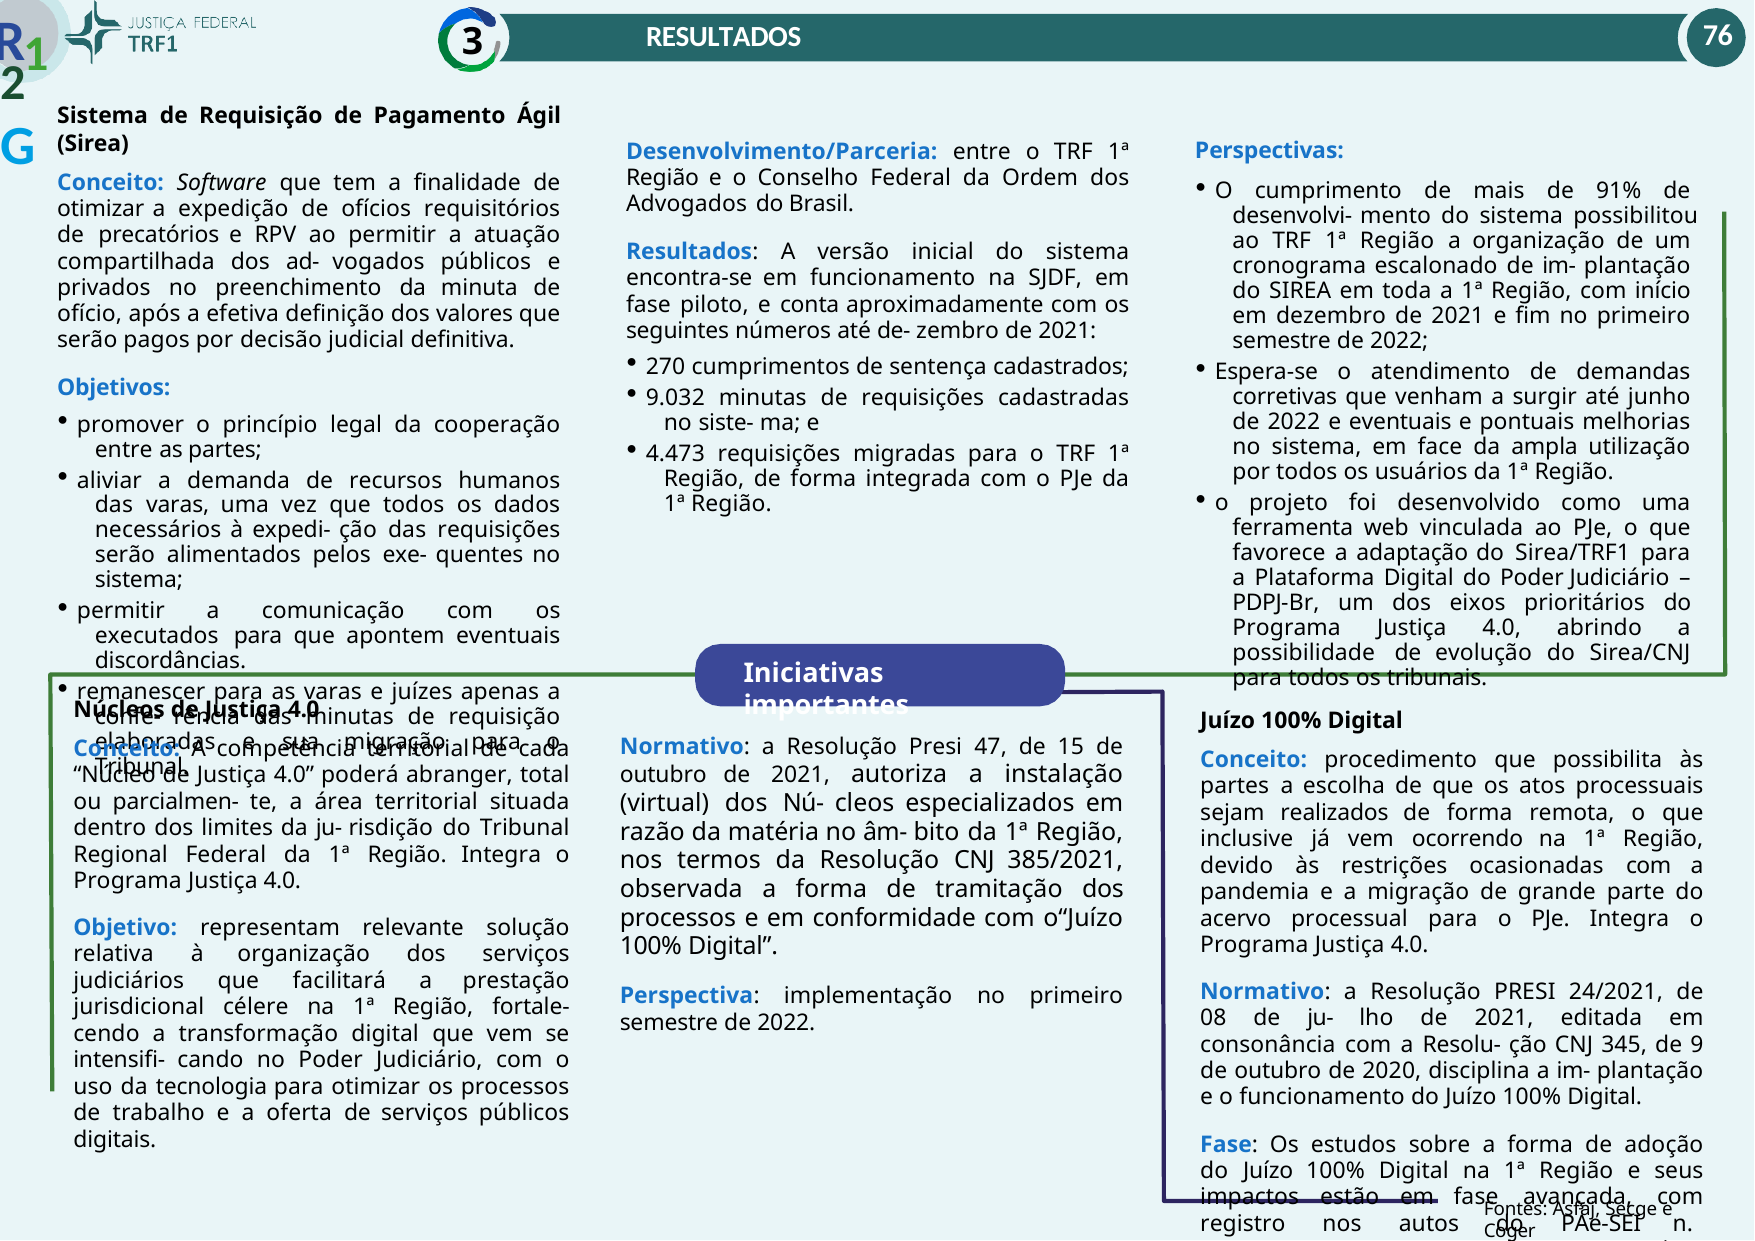

R
2G
76
3
Sistema de Requisição de Pagamento Ágil (Sirea)
Conceito: Software que tem a finalidade de otimizar a expedição de ofícios requisitórios de precatórios e RPV ao permitir a atuação compartilhada dos ad- vogados públicos e privados no preenchimento da minuta de ofício, após a efetiva definição dos valores que serão pagos por decisão judicial definitiva.
Objetivos:
promover o princípio legal da cooperação entre as partes;
aliviar a demanda de recursos humanos das varas, uma vez que todos os dados necessários à expedi- ção das requisições serão alimentados pelos exe- quentes no sistema;
permitir a comunicação com os executados para que apontem eventuais discordâncias.
remanescer para as varas e juízes apenas a confe- rência das minutas de requisição elaboradas e sua migração para o Tribunal.
RESULTADOS
1
Perspectivas:
O cumprimento de mais de 91% de desenvolvi- mento do sistema possibilitou ao TRF 1ª Região a organização de um cronograma escalonado de im- plantação do SIREA em toda a 1ª Região, com início em dezembro de 2021 e fim no primeiro semestre de 2022;
Espera-se o atendimento de demandas corretivas que venham a surgir até junho de 2022 e eventuais e pontuais melhorias no sistema, em face da ampla utilização por todos os usuários da 1ª Região.
o projeto foi desenvolvido como uma ferramenta web vinculada ao PJe, o que favorece a adaptação do Sirea/TRF1 para a Plataforma Digital do Poder Judiciário – PDPJ-Br, um dos eixos prioritários do Programa Justiça 4.0, abrindo a possibilidade de evolução do Sirea/CNJ para todos os tribunais.
Desenvolvimento/Parceria: entre o TRF 1ª Região e o Conselho Federal da Ordem dos Advogados do Brasil.
Resultados: A versão inicial do sistema encontra-se em funcionamento na SJDF, em fase piloto, e conta aproximadamente com os seguintes números até de- zembro de 2021:
270 cumprimentos de sentença cadastrados;
9.032 minutas de requisições cadastradas no siste- ma; e
4.473 requisições migradas para o TRF 1ª Região, de forma integrada com o PJe da 1ª Região.
Iniciativas importantes
Núcleos de Justiça 4.0
Conceito: A competência territorial de cada “Núcleo de Justiça 4.0” poderá abranger, total ou parcialmen- te, a área territorial situada dentro dos limites da ju- risdição do Tribunal Regional Federal da 1ª Região. Integra o Programa Justiça 4.0.
Objetivo: representam relevante solução relativa à organização dos serviços judiciários que facilitará a prestação jurisdicional célere na 1ª Região, fortale- cendo a transformação digital que vem se intensifi- cando no Poder Judiciário, com o uso da tecnologia para otimizar os processos de trabalho e a oferta de serviços públicos digitais.
Juízo 100% Digital
Conceito: procedimento que possibilita às partes a escolha de que os atos processuais sejam realizados de forma remota, o que inclusive já vem ocorrendo na 1ª Região, devido às restrições ocasionadas com a pandemia e a migração de grande parte do acervo processual para o PJe. Integra o Programa Justiça 4.0.
Normativo: a Resolução PRESI 24/2021, de 08 de ju- lho de 2021, editada em consonância com a Resolu- ção CNJ 345, de 9 de outubro de 2020, disciplina a im- plantação e o funcionamento do Juízo 100% Digital.
Fase: Os estudos sobre a forma de adoção do Juízo 100% Digital na 1ª Região e seus impactos estão em fase avançada, com registro nos autos do PAe-SEI n. 0027544-53.2020.4.01.8000, e boas perspectivas para implementação ainda no 1º semestre de 2022.
Normativo: a Resolução Presi 47, de 15 de outubro de 2021, autoriza a instalação (virtual) dos Nú- cleos especializados em razão da matéria no âm- bito da 1ª Região, nos termos da Resolução CNJ 385/2021, observada a forma de tramitação dos processos e em conformidade com o“Juízo 100% Digital”.
Perspectiva: implementação no primeiro semestre de 2022.
Fontes: Asfaj, Secge e Coger